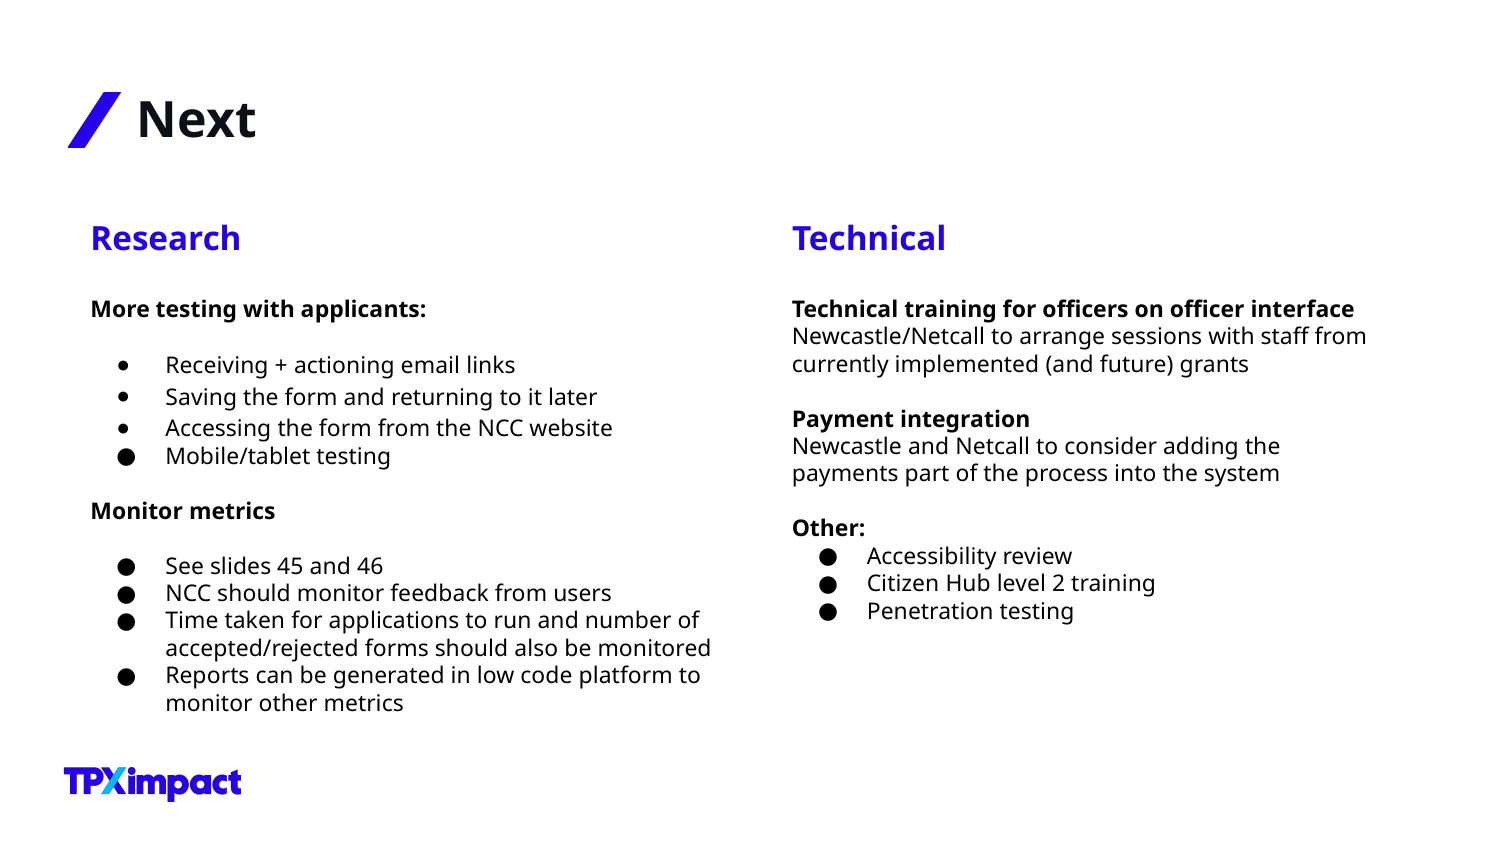

# Next
Research
Technical
More testing with applicants:
Receiving + actioning email links
Saving the form and returning to it later
Accessing the form from the NCC website
Mobile/tablet testing
Monitor metrics
See slides 45 and 46
NCC should monitor feedback from users
Time taken for applications to run and number of accepted/rejected forms should also be monitored
Reports can be generated in low code platform to monitor other metrics
Technical training for officers on officer interface
Newcastle/Netcall to arrange sessions with staff from currently implemented (and future) grants
Payment integration
Newcastle and Netcall to consider adding the payments part of the process into the system
Other:
Accessibility review
Citizen Hub level 2 training
Penetration testing